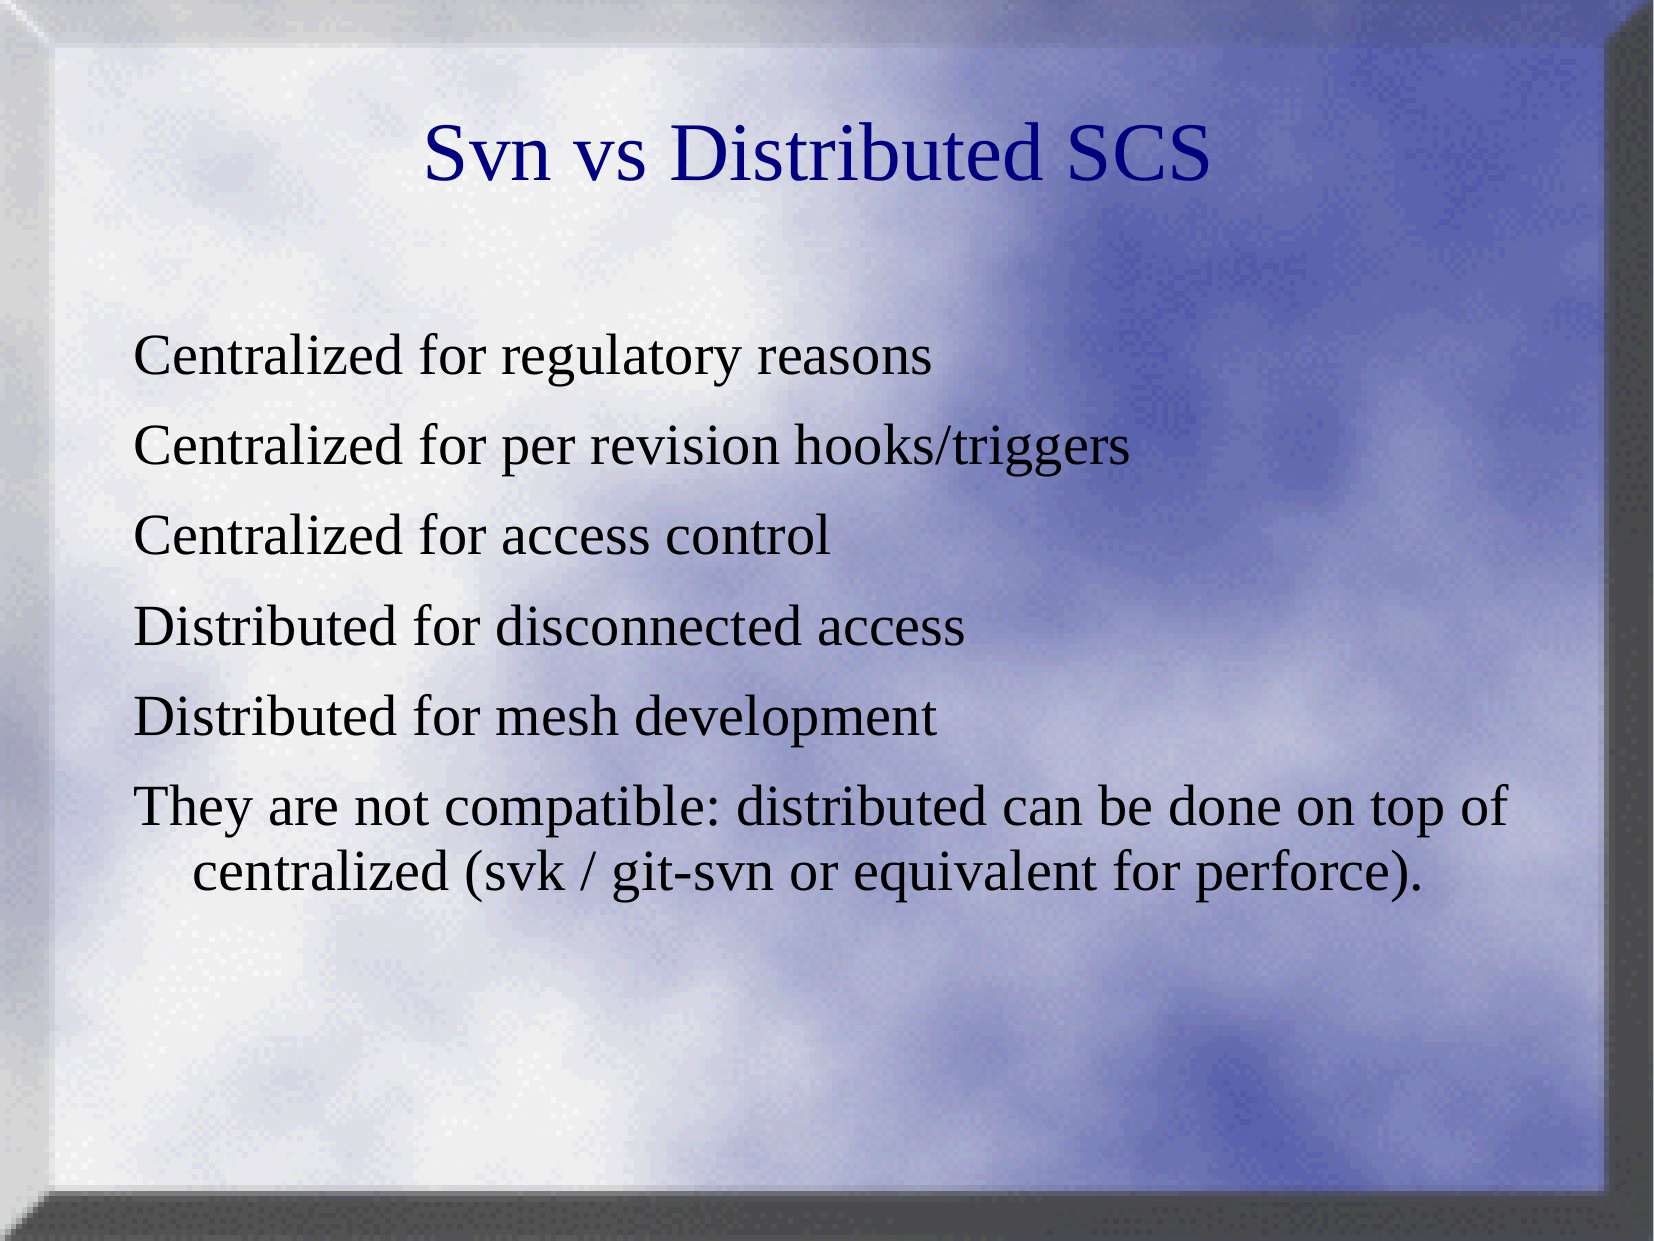

# Svn vs Distributed SCS
Centralized for regulatory reasons
Centralized for per revision hooks/triggers
Centralized for access control
Distributed for disconnected access
Distributed for mesh development
They are not compatible: distributed can be done on top of centralized (svk / git-svn or equivalent for perforce).